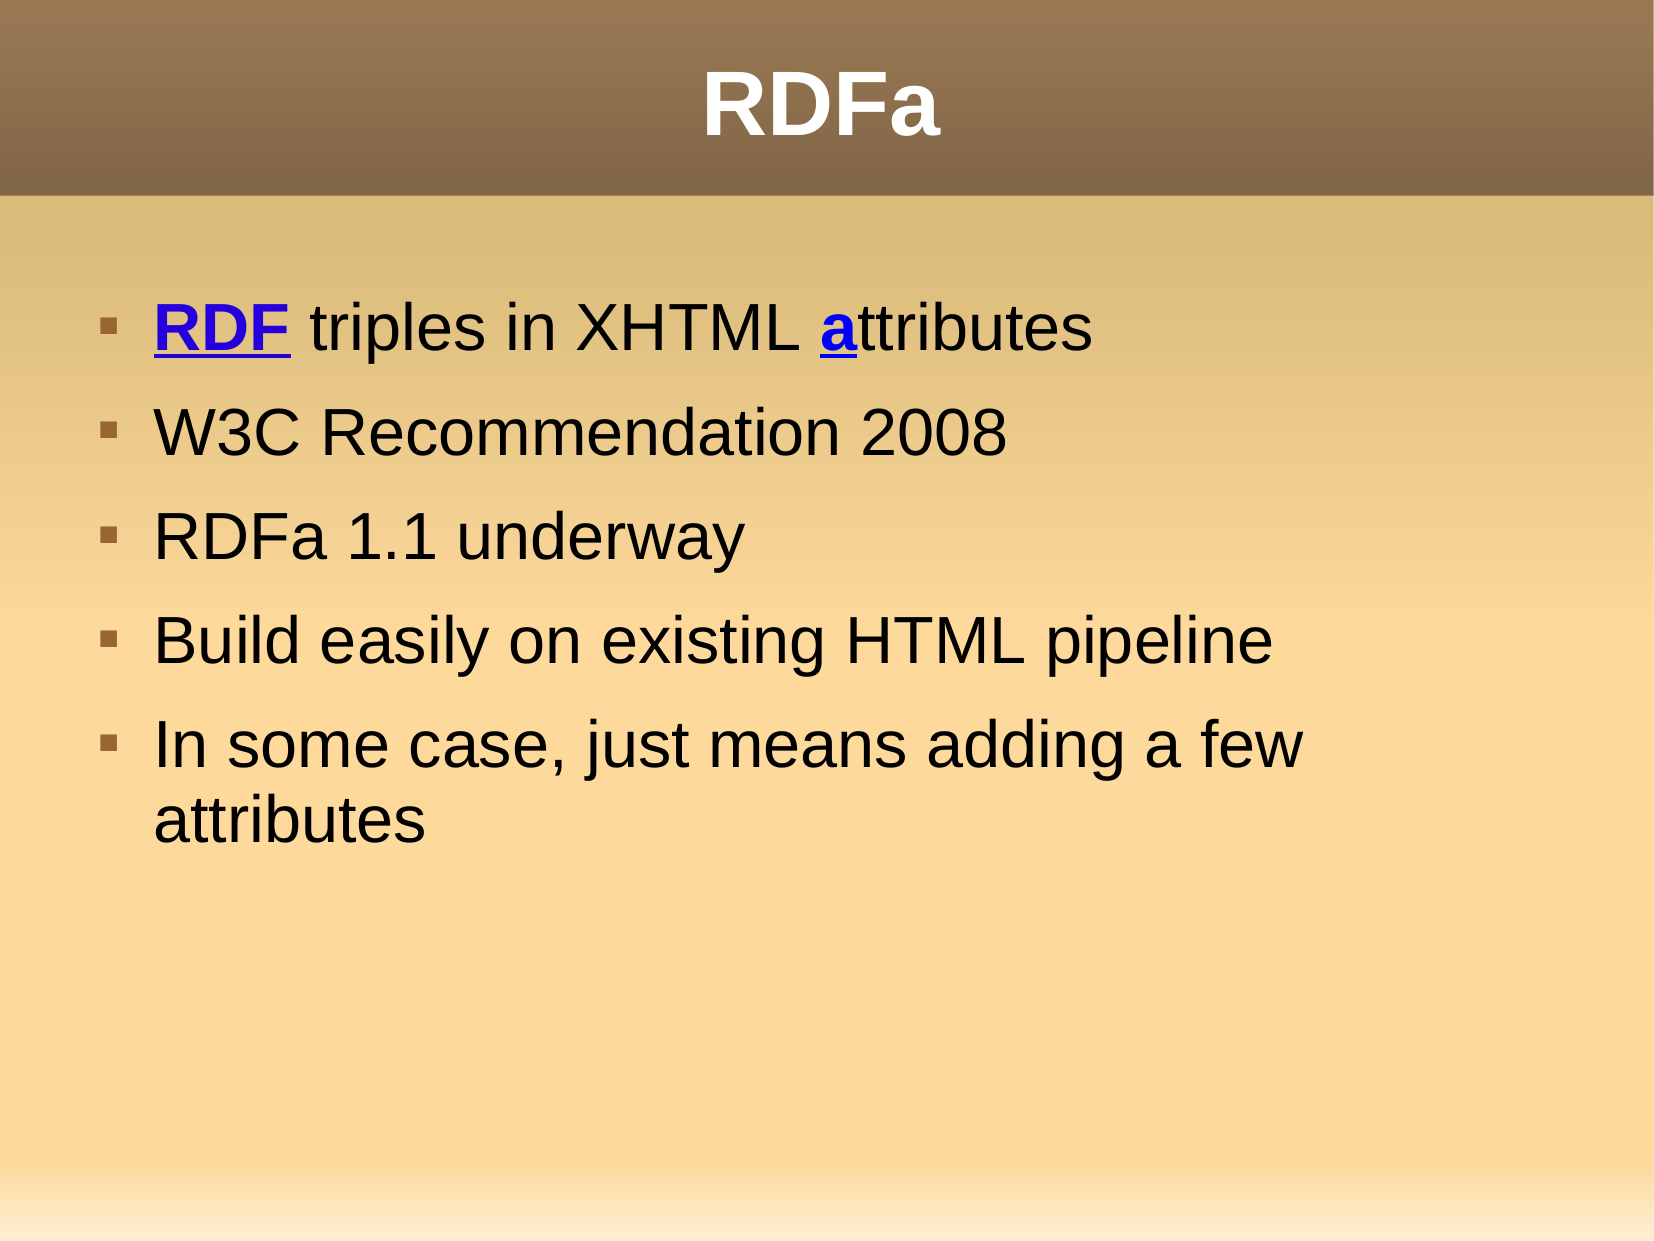

# RDFa
RDF triples in XHTML attributes
W3C Recommendation 2008
RDFa 1.1 underway
Build easily on existing HTML pipeline
In some case, just means adding a few attributes